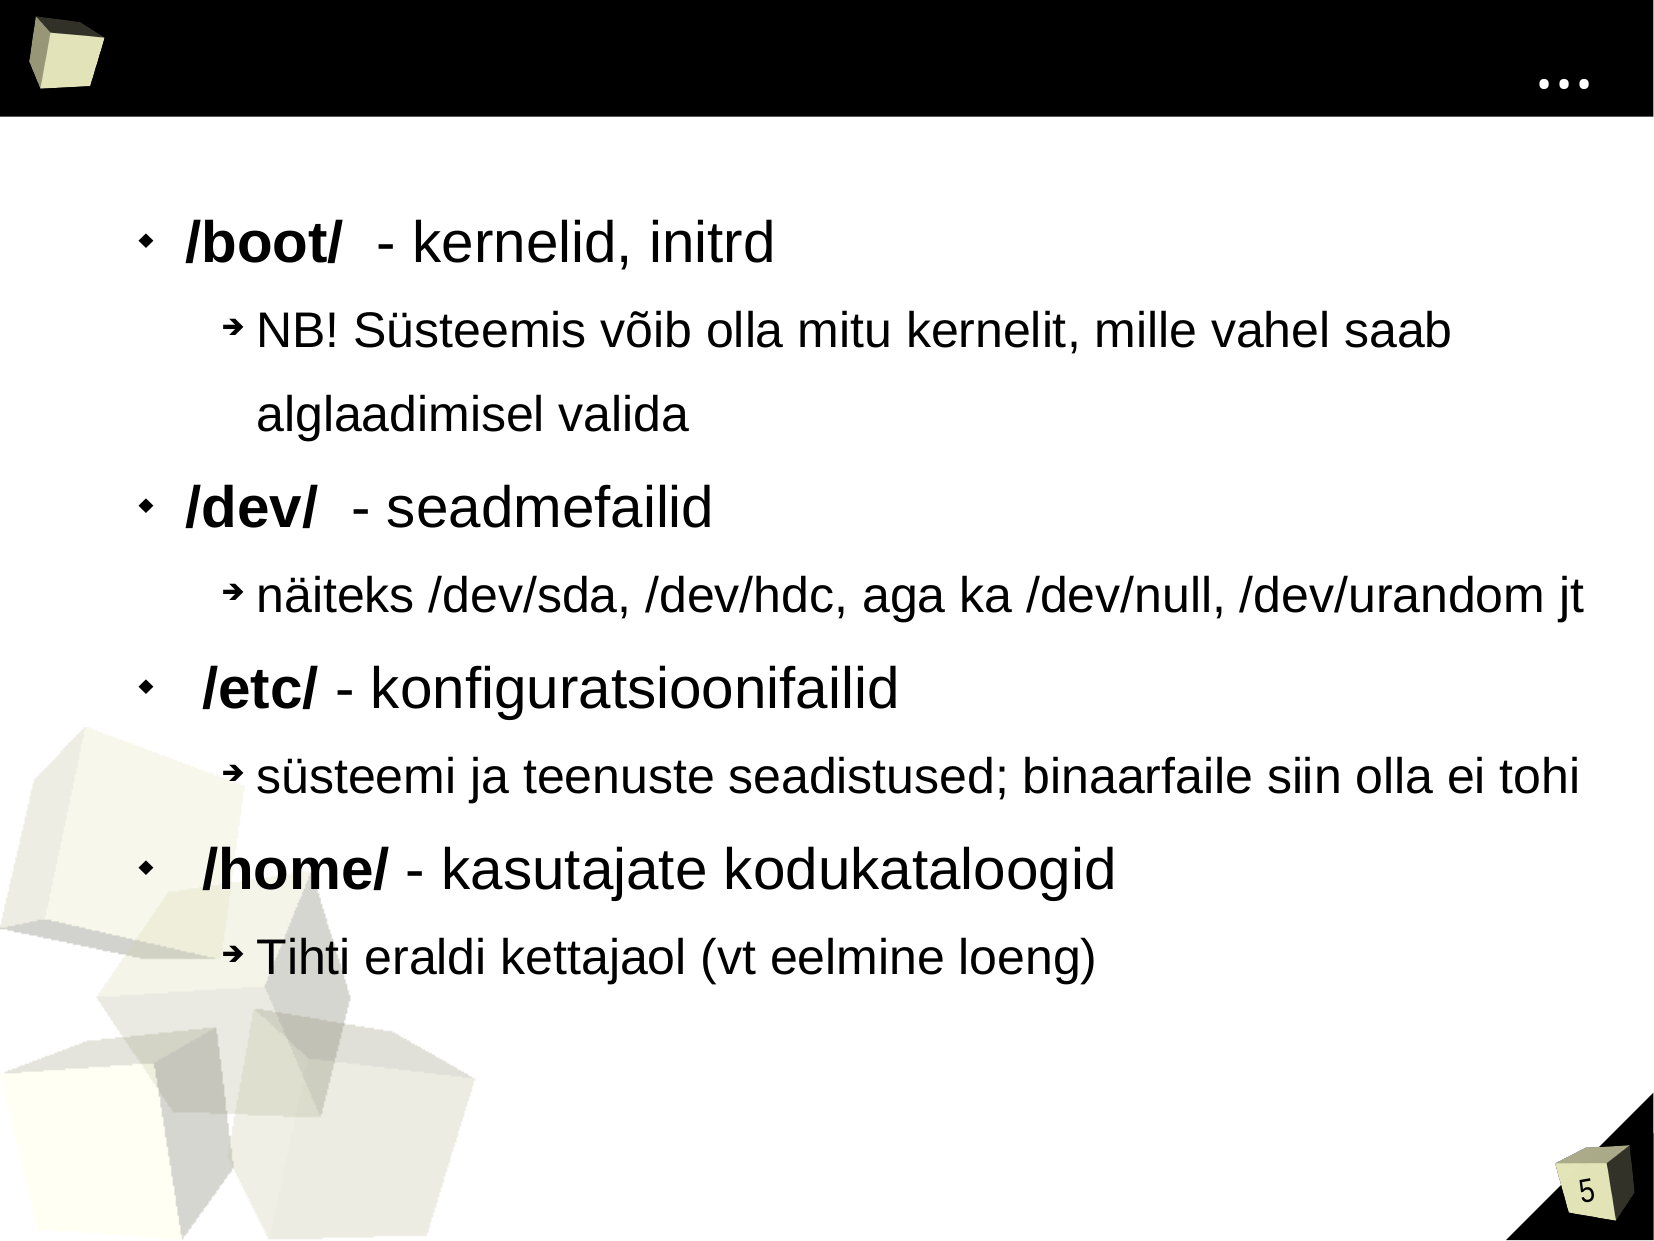

# ...
/boot/ - kernelid, initrd
NB! Süsteemis võib olla mitu kernelit, mille vahel saab alglaadimisel valida
/dev/ - seadmefailid
näiteks /dev/sda, /dev/hdc, aga ka /dev/null, /dev/urandom jt
 /etc/ - konfiguratsioonifailid
süsteemi ja teenuste seadistused; binaarfaile siin olla ei tohi
 /home/ - kasutajate kodukataloogid
Tihti eraldi kettajaol (vt eelmine loeng)